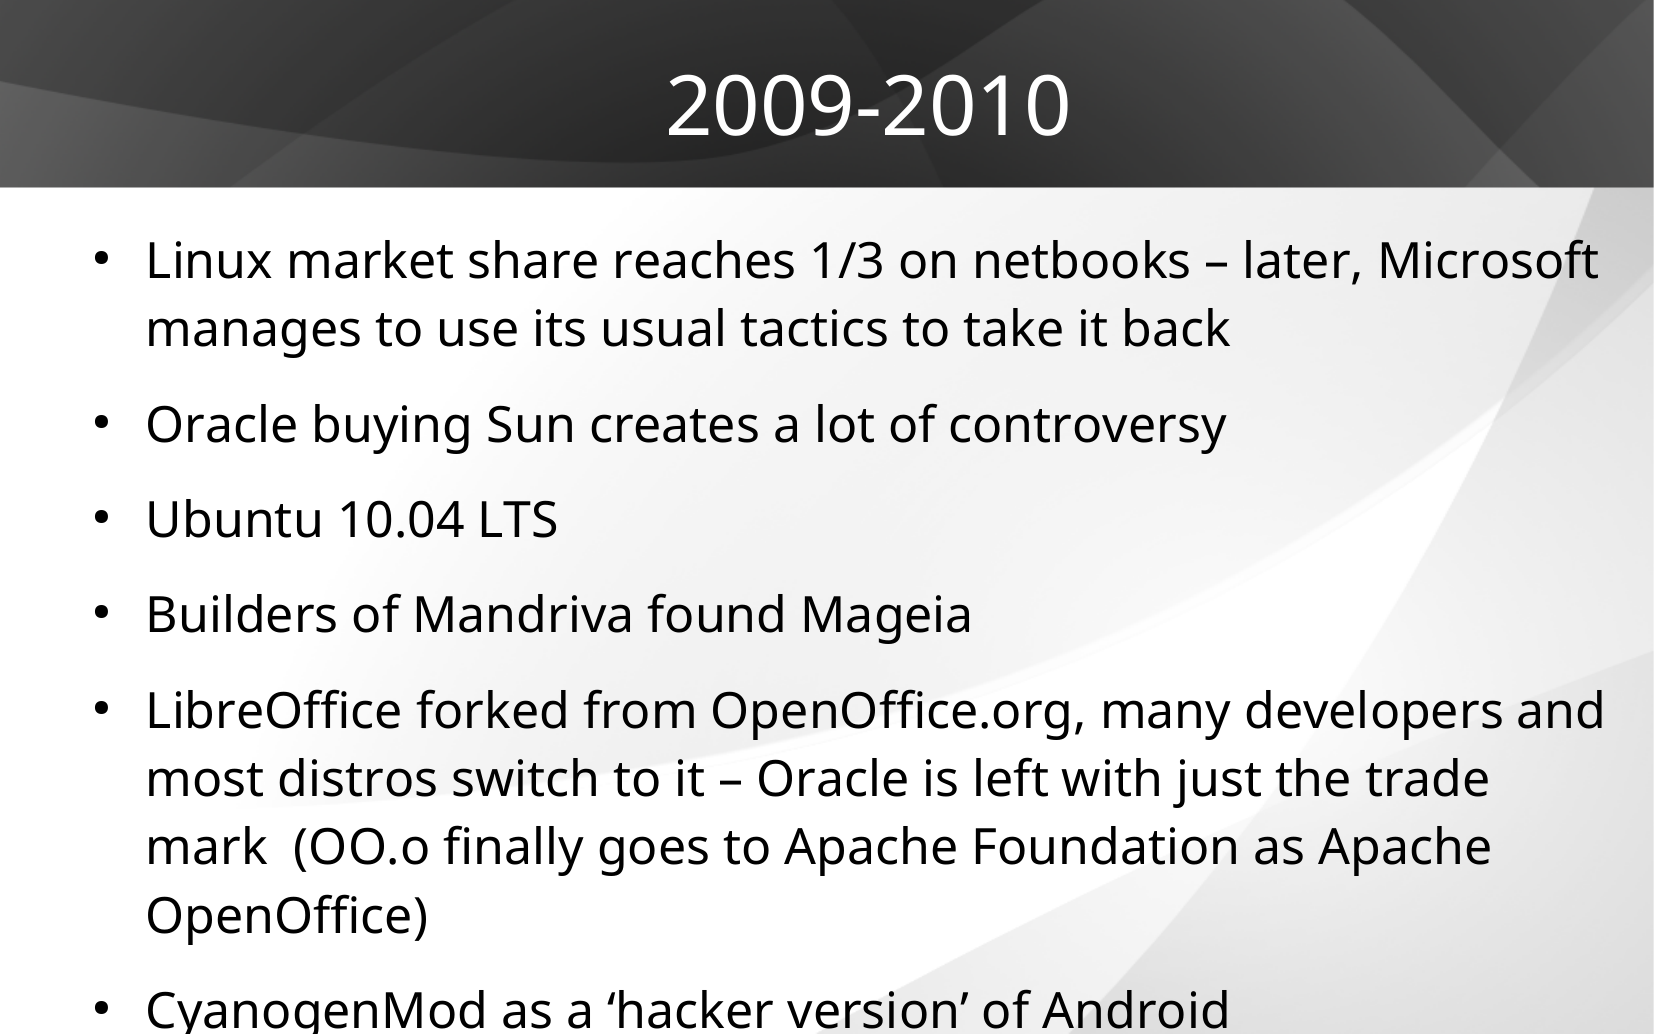

# 2009-2010
Linux market share reaches 1/3 on netbooks – later, Microsoft manages to use its usual tactics to take it back
Oracle buying Sun creates a lot of controversy
Ubuntu 10.04 LTS
Builders of Mandriva found Mageia
LibreOffice forked from OpenOffice.org, many developers and most distros switch to it – Oracle is left with just the trade mark (OO.o finally goes to Apache Foundation as Apache OpenOffice)
CyanogenMod as a ‘hacker version’ of Android